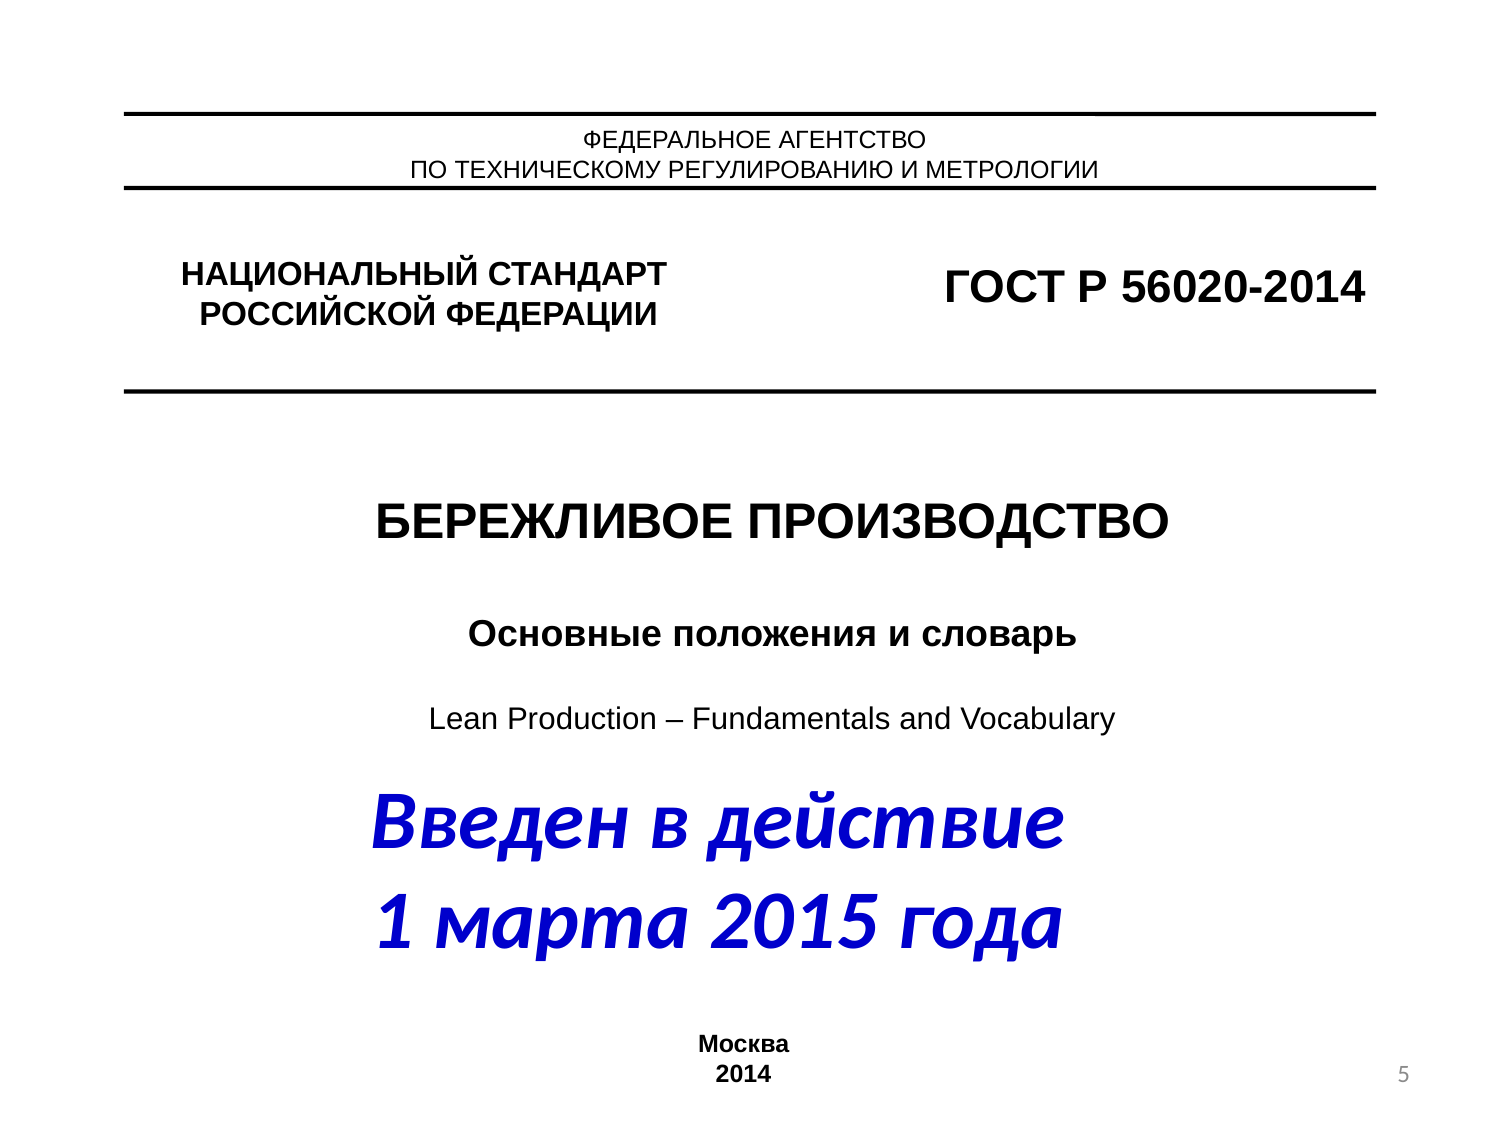

ФЕДЕРАЛЬНОЕ АГЕНТСТВО
ПО ТЕХНИЧЕСКОМУ РЕГУЛИРОВАНИЮ И МЕТРОЛОГИИ
НАЦИОНАЛЬНЫЙ СТАНДАРТ
РОССИЙСКОЙ ФЕДЕРАЦИИ
ГОСТ Р 56020-2014
БЕРЕЖЛИВОЕ ПРОИЗВОДСТВО
Основные положения и словарь
Lean Production – Fundamentals and Vocabulary
Введен в действие
1 марта 2015 года
Москва
2014